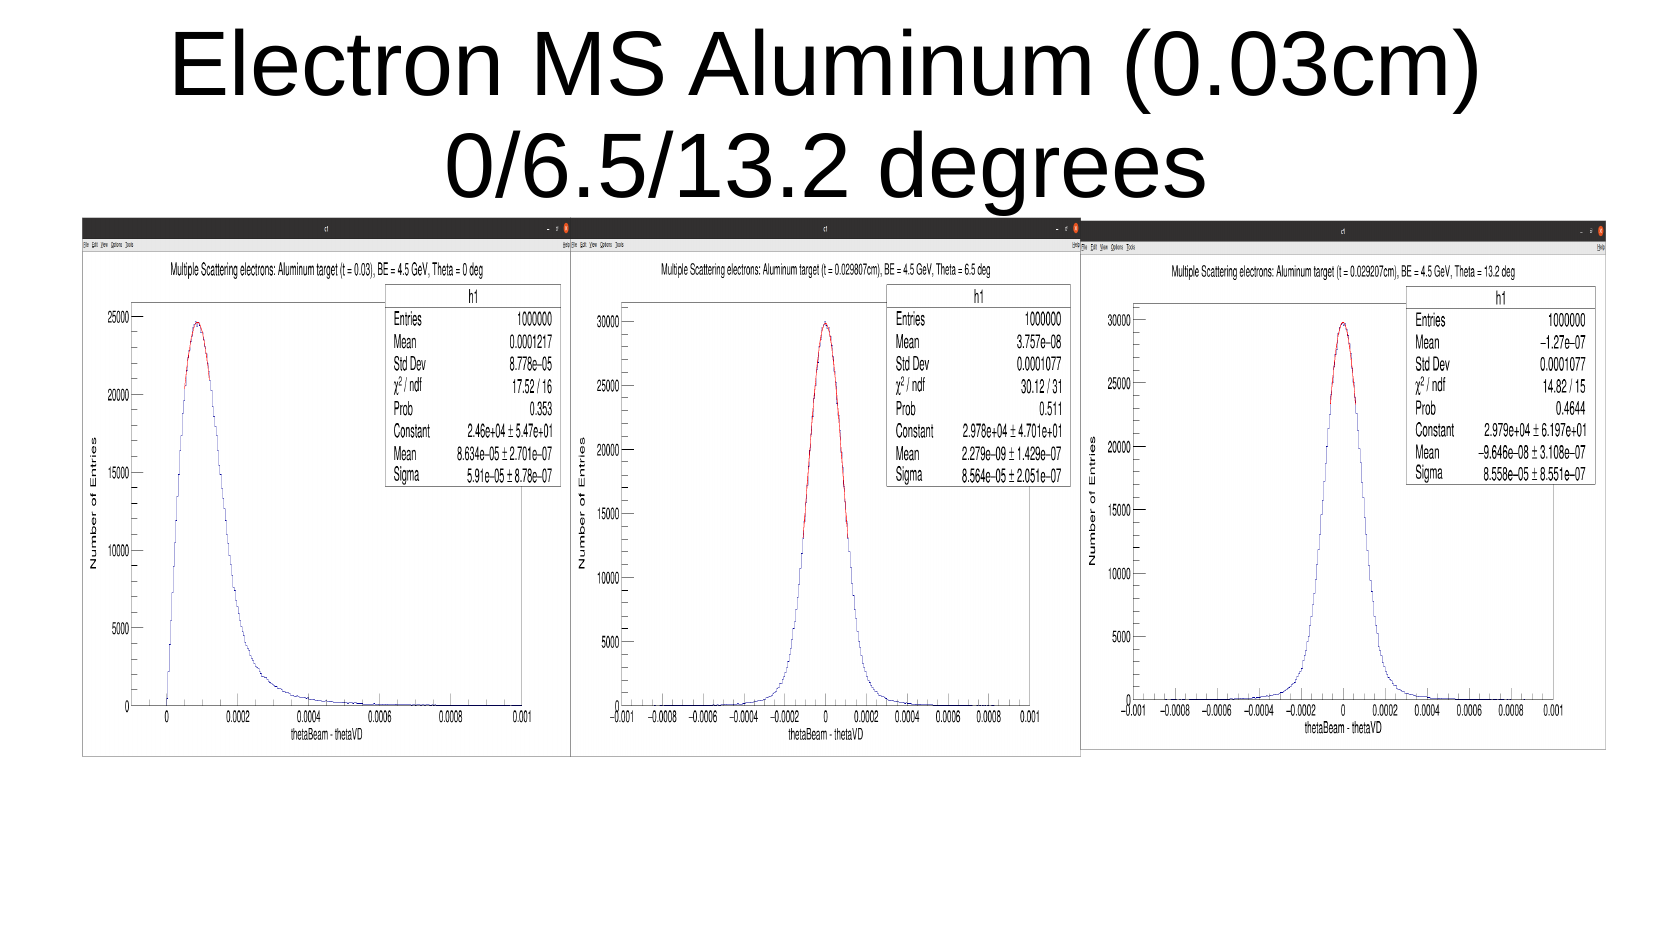

# Electron MS Aluminum (0.03cm) 0/6.5/13.2 degrees